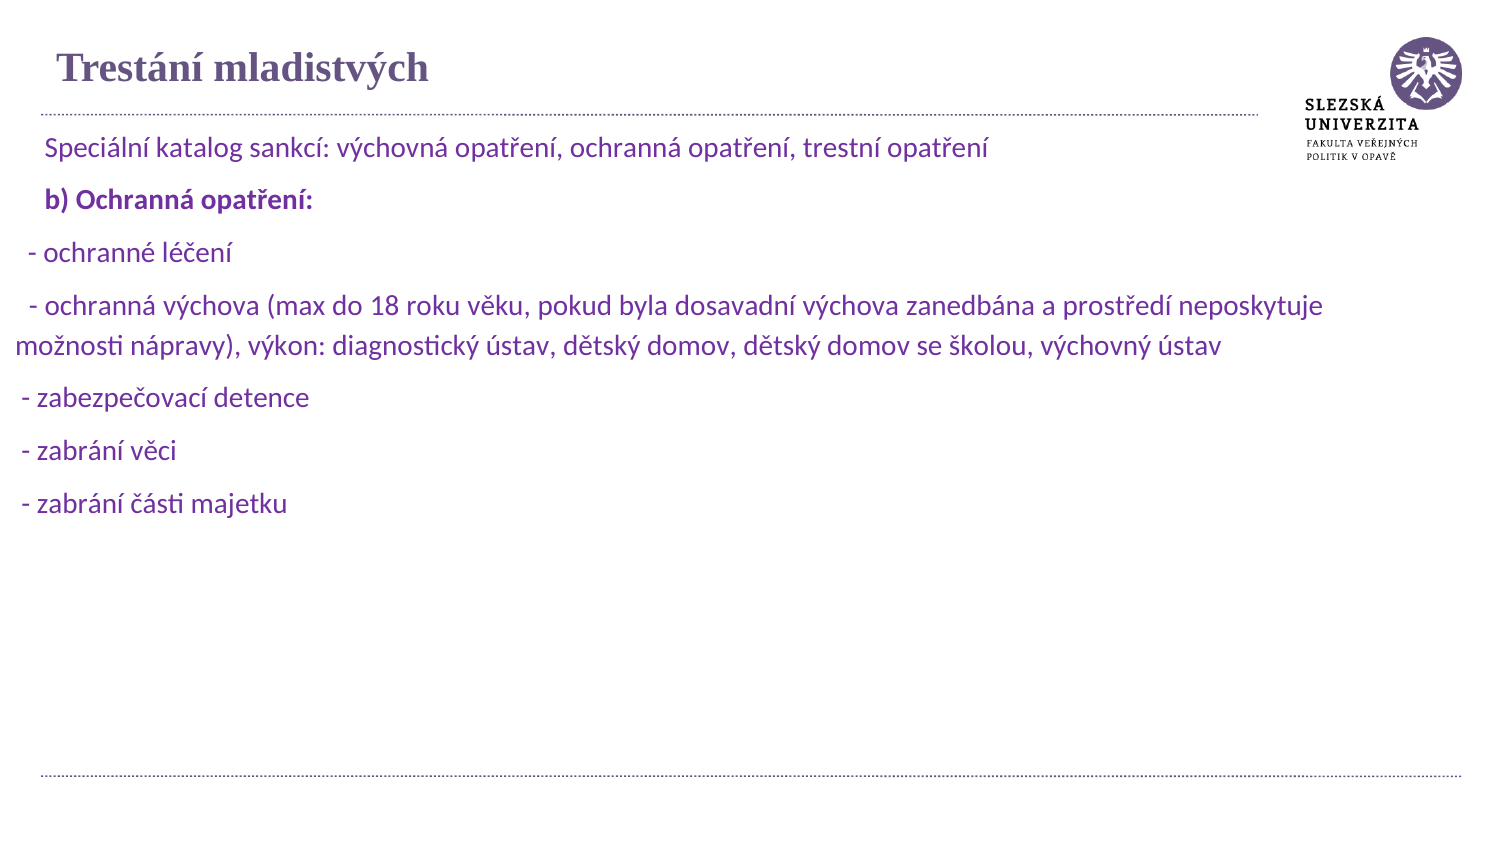

# Trestání mladistvých
Speciální katalog sankcí: výchovná opatření, ochranná opatření, trestní opatření
b) Ochranná opatření:
 - ochranné léčení
 - ochranná výchova (max do 18 roku věku, pokud byla dosavadní výchova zanedbána a prostředí neposkytuje možnosti nápravy), výkon: diagnostický ústav, dětský domov, dětský domov se školou, výchovný ústav
 - zabezpečovací detence
 - zabrání věci
 - zabrání části majetku